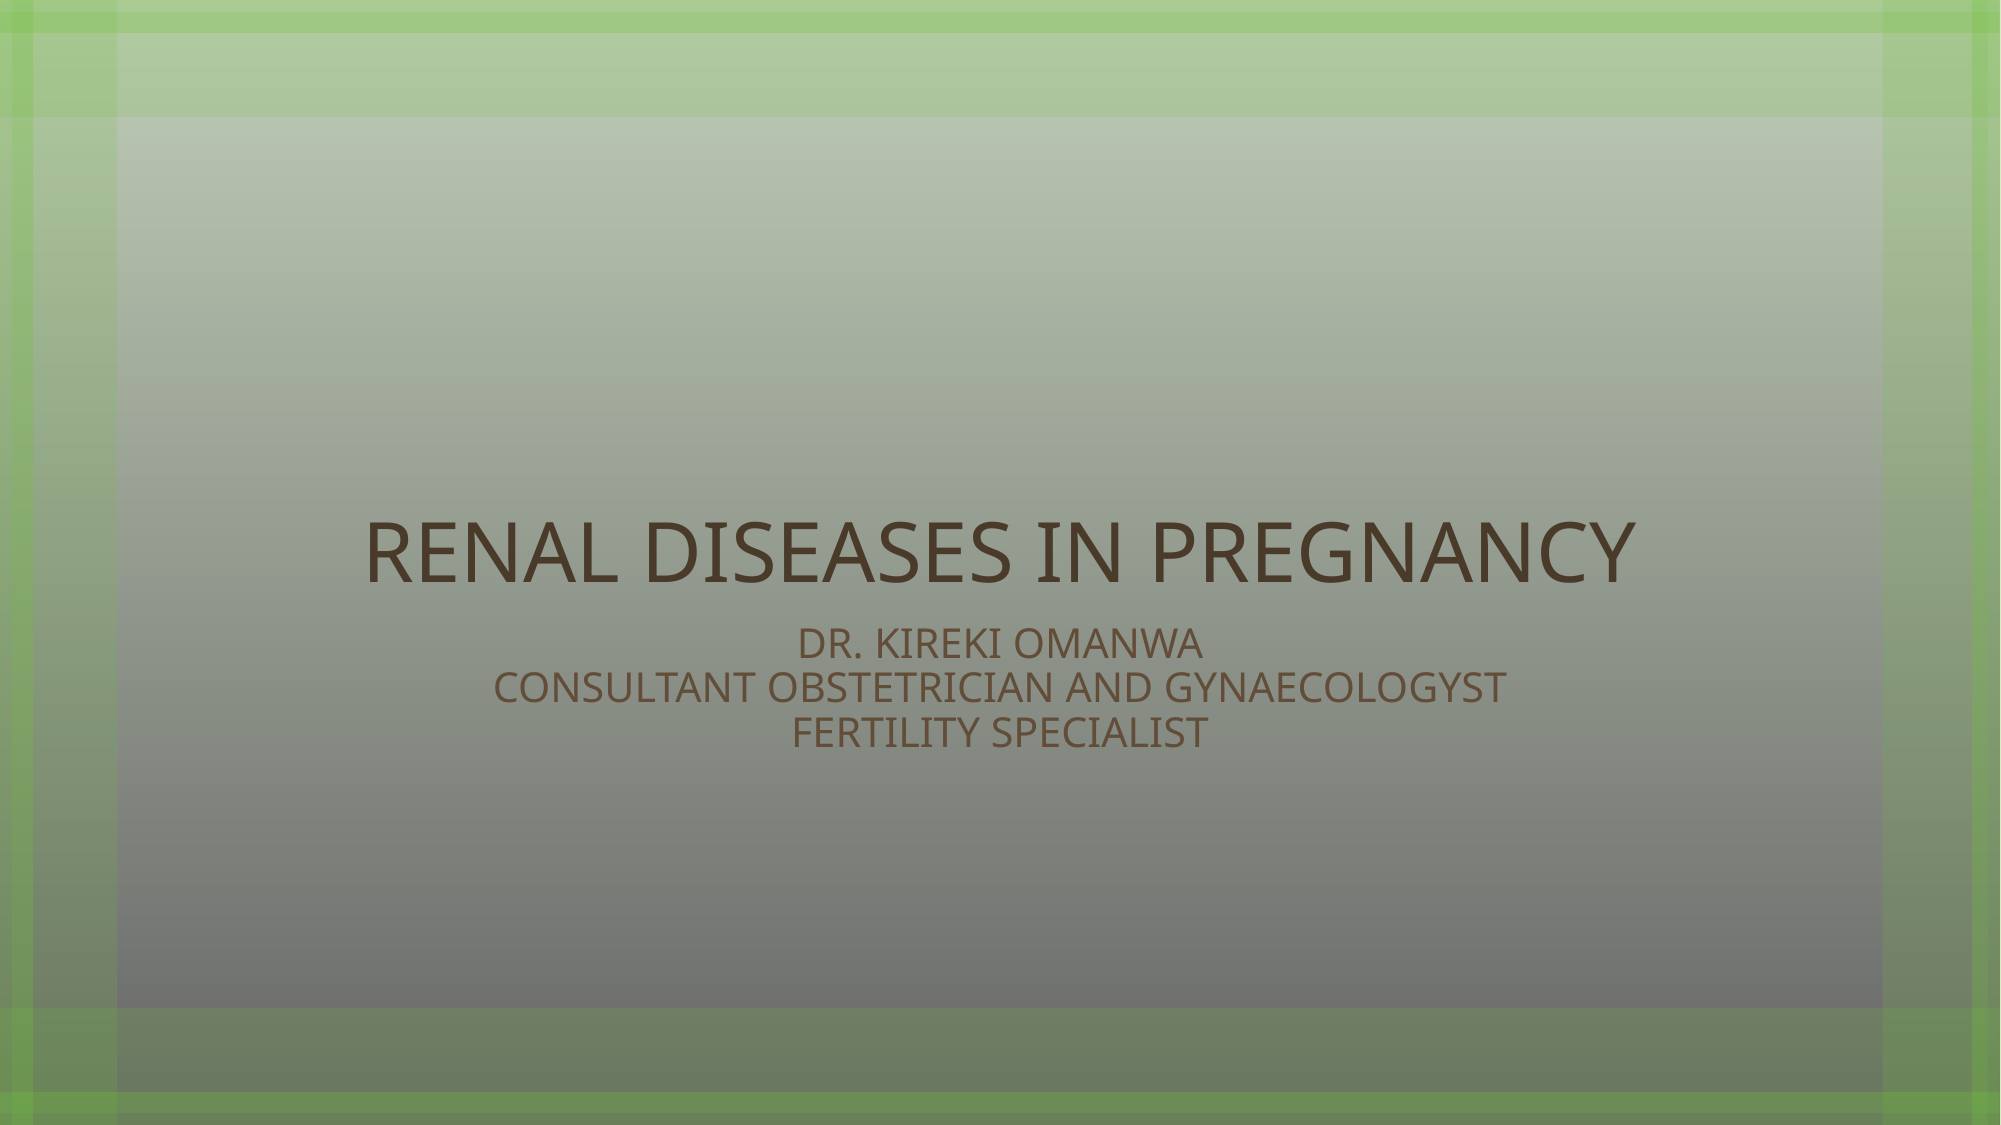

# RENAL DISEASES IN PREGNANCY
dR. KIREKI OMANWA
Consultant obstetrician and gynaecologyst
Fertility specialist